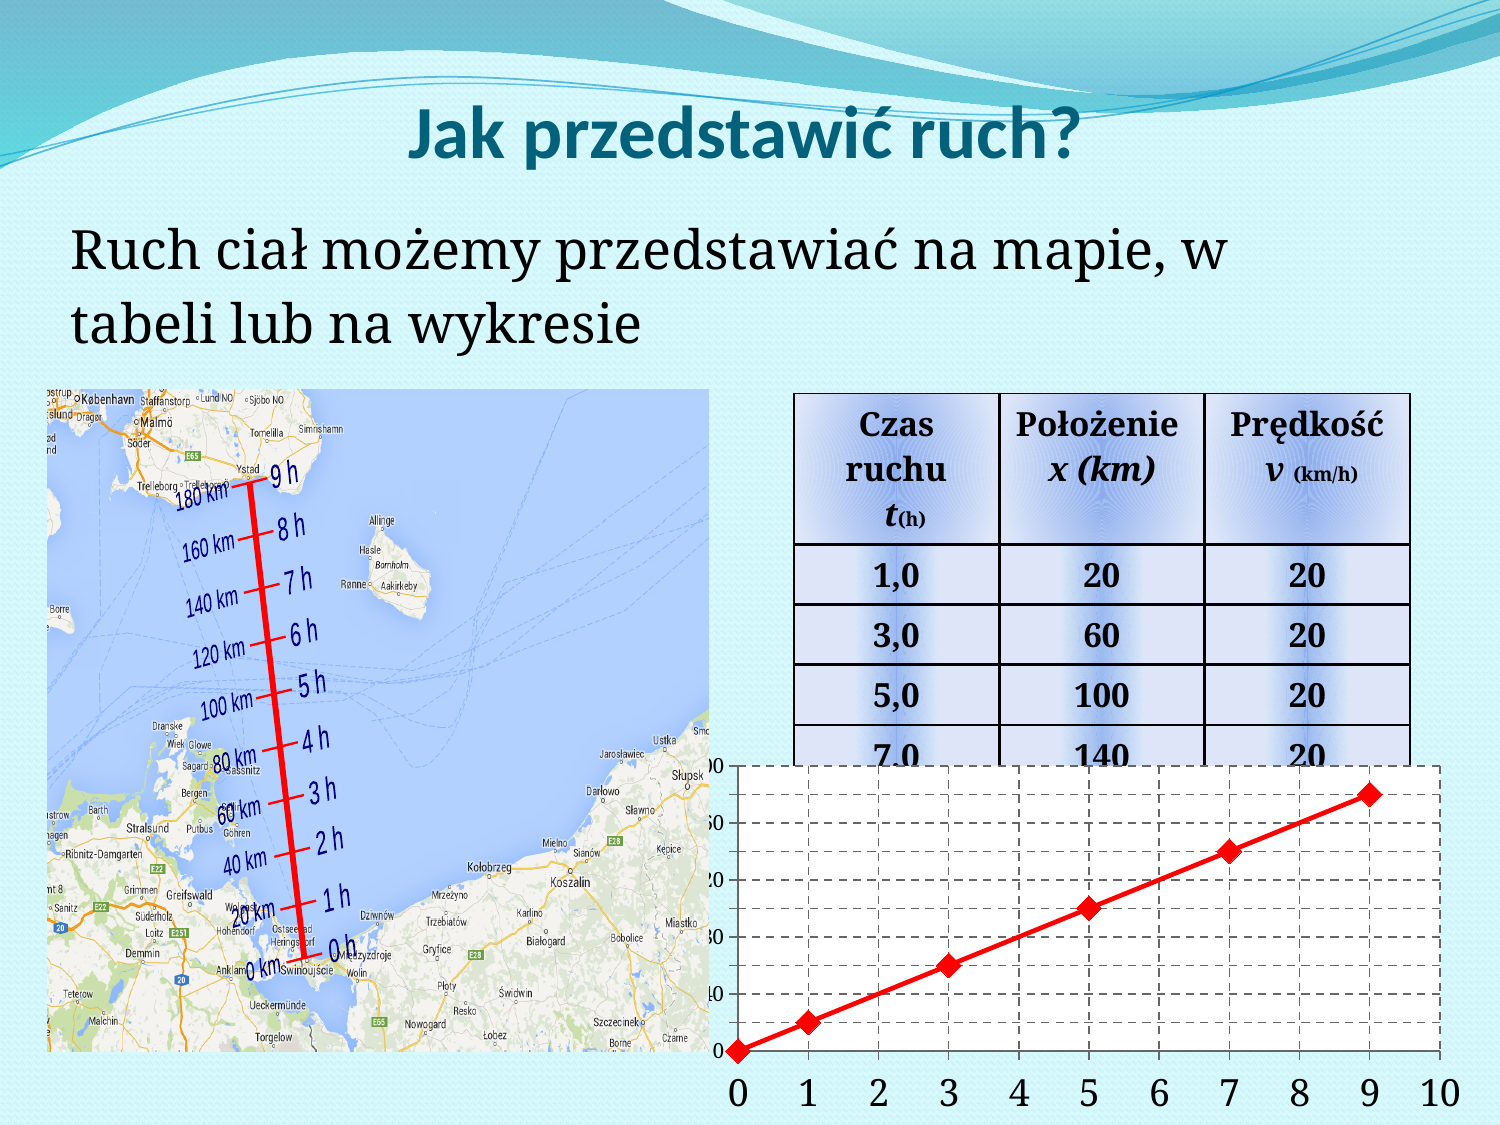

Jak przedstawić ruch?
# Ruch ciał możemy przedstawiać na mapie, w tabeli lub na wykresie
| Czas ruchu t(h) | Położenie x (km) | Prędkość v (km/h) |
| --- | --- | --- |
| 1,0 | 20 | 20 |
| 3,0 | 60 | 20 |
| 5,0 | 100 | 20 |
| 7,0 | 140 | 20 |
| 9,0 | 180 | 20 |
### Chart
| Category | Wartości Y |
|---|---|